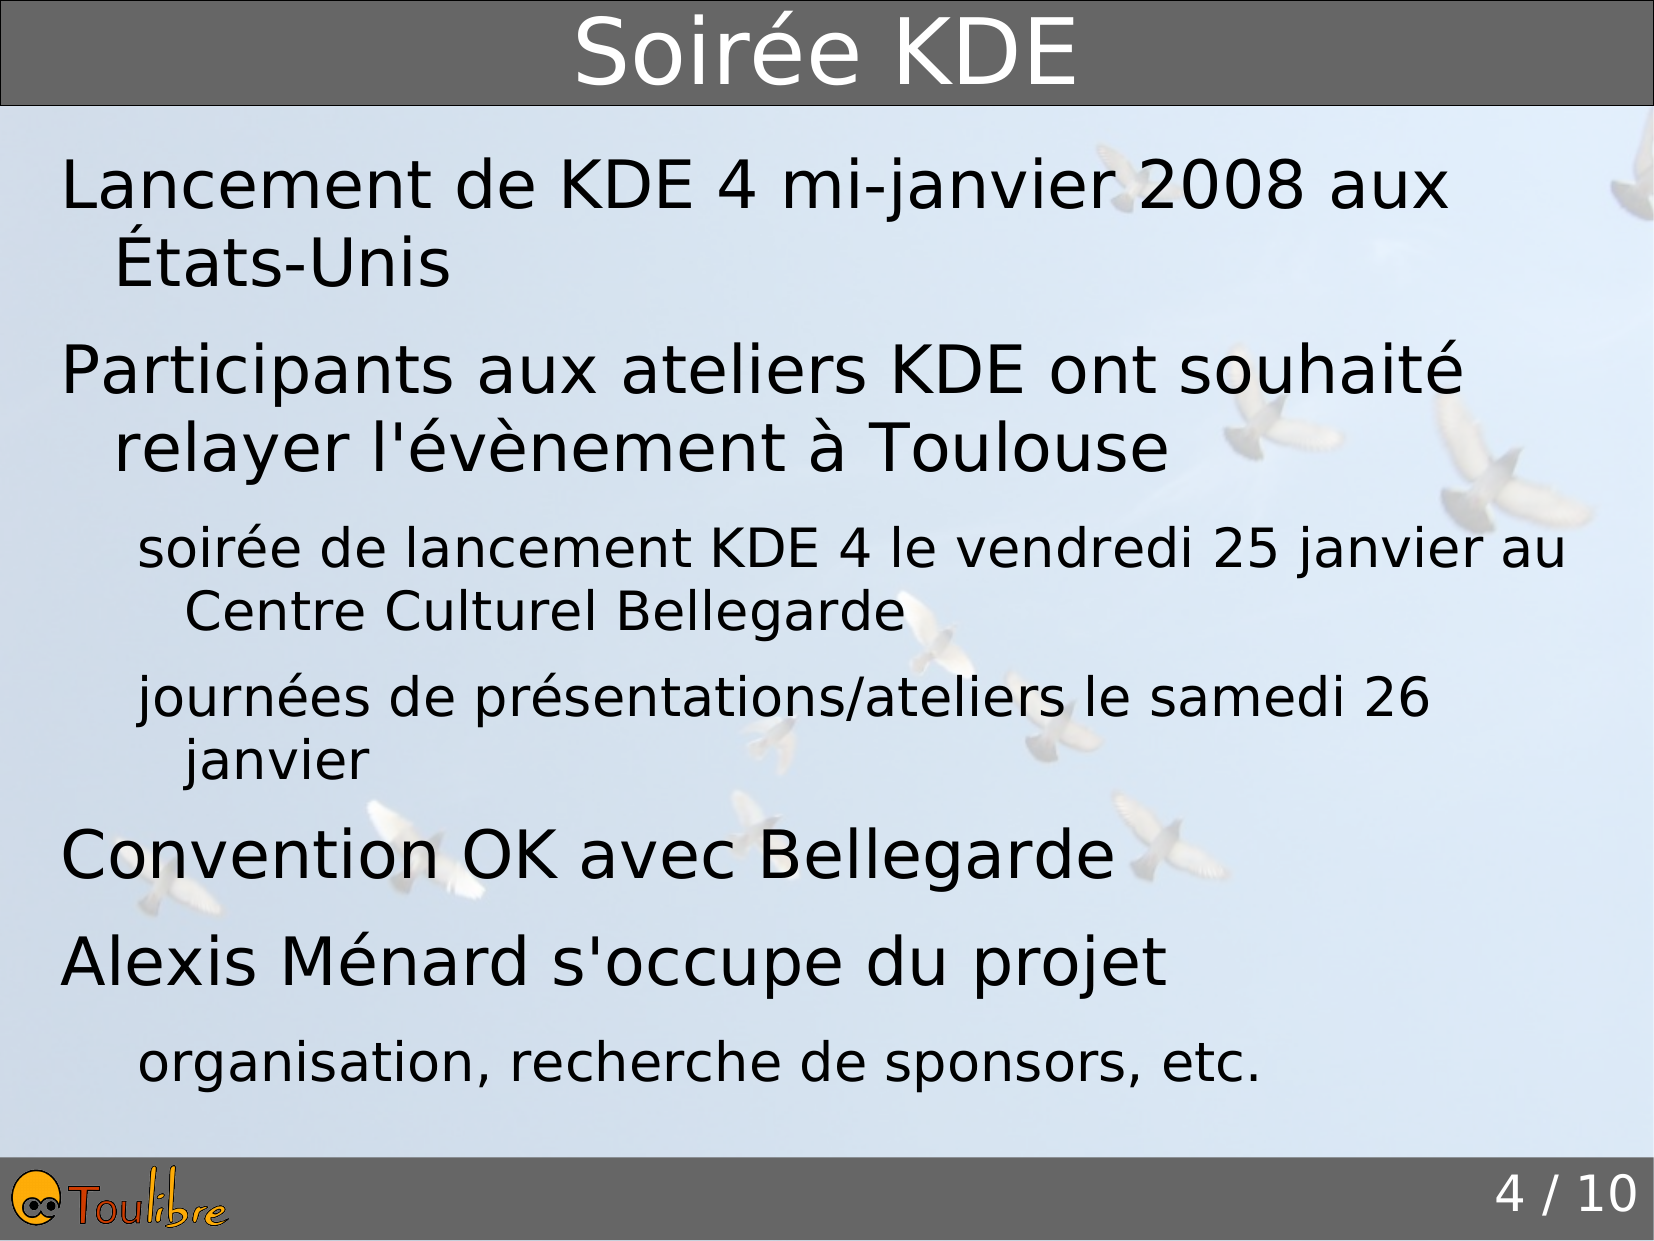

# Soirée KDE
Lancement de KDE 4 mi-janvier 2008 aux États-Unis
Participants aux ateliers KDE ont souhaité relayer l'évènement à Toulouse
soirée de lancement KDE 4 le vendredi 25 janvier au Centre Culturel Bellegarde
journées de présentations/ateliers le samedi 26 janvier
Convention OK avec Bellegarde
Alexis Ménard s'occupe du projet
organisation, recherche de sponsors, etc.